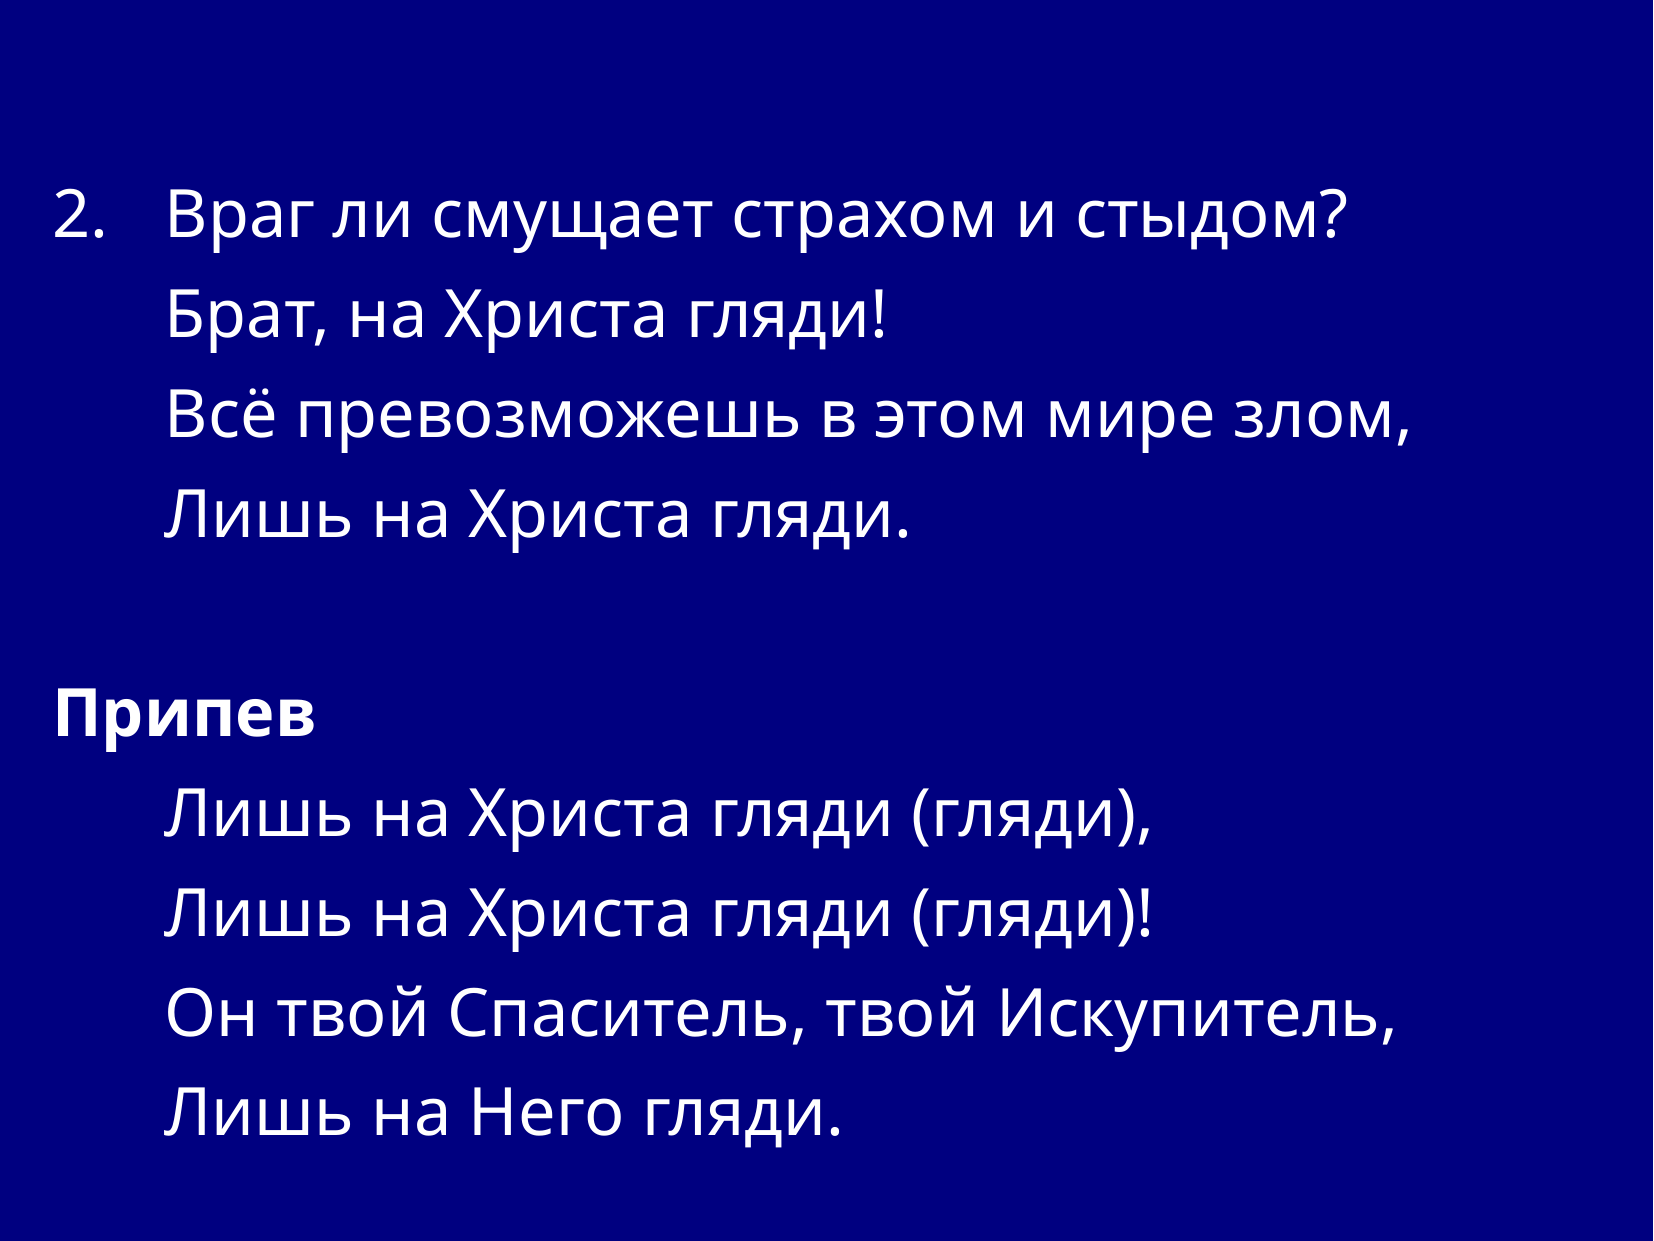

2.	Враг ли смущает страхом и стыдом?
	Брат, на Христа гляди!
	Всё превозможешь в этом мире злом,
	Лишь на Христа гляди.
Припев
	Лишь на Христа гляди (гляди),
	Лишь на Христа гляди (гляди)!
	Он твой Спаситель, твой Искупитель,
	Лишь на Него гляди.